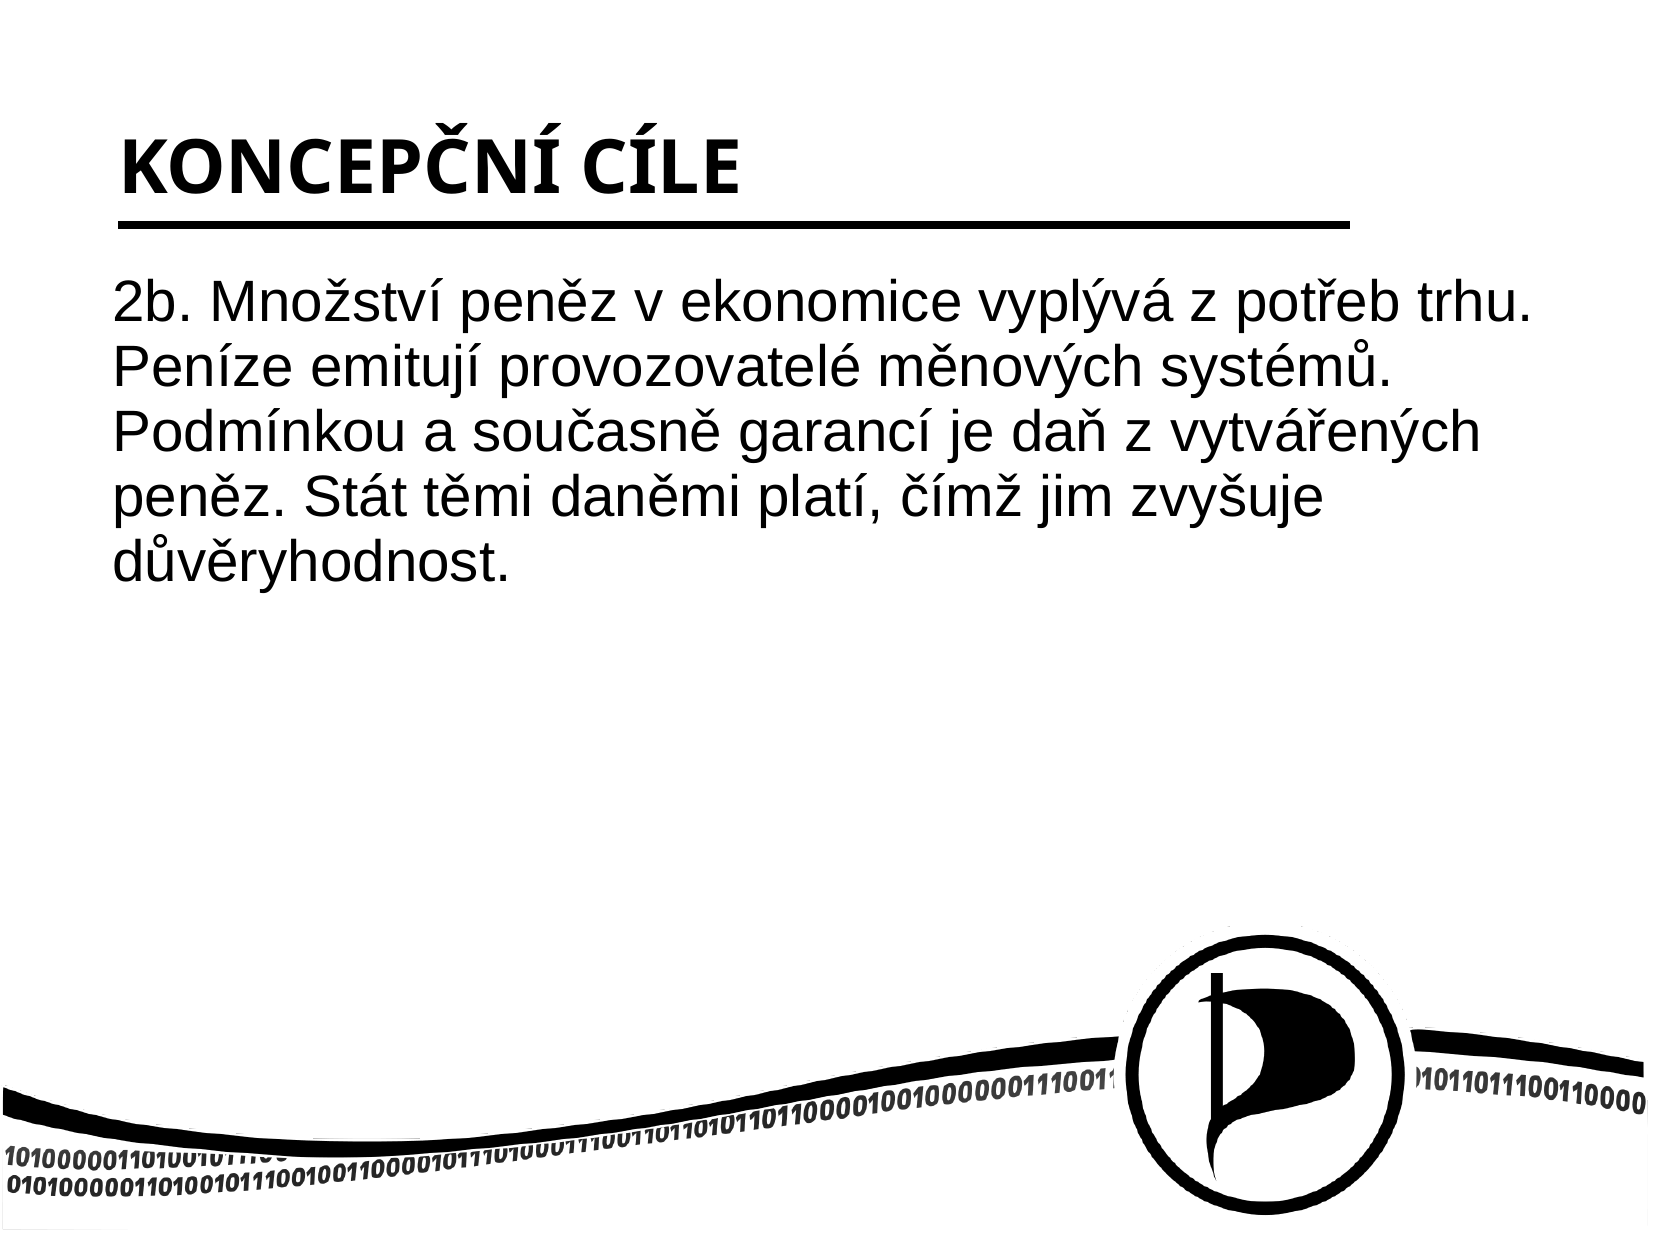

# KONCEPČNÍ CÍLE
2b. Množství peněz v ekonomice vyplývá z potřeb trhu. Peníze emitují provozovatelé měnových systémů. Podmínkou a současně garancí je daň z vytvářených peněz. Stát těmi daněmi platí, čímž jim zvyšuje důvěryhodnost.